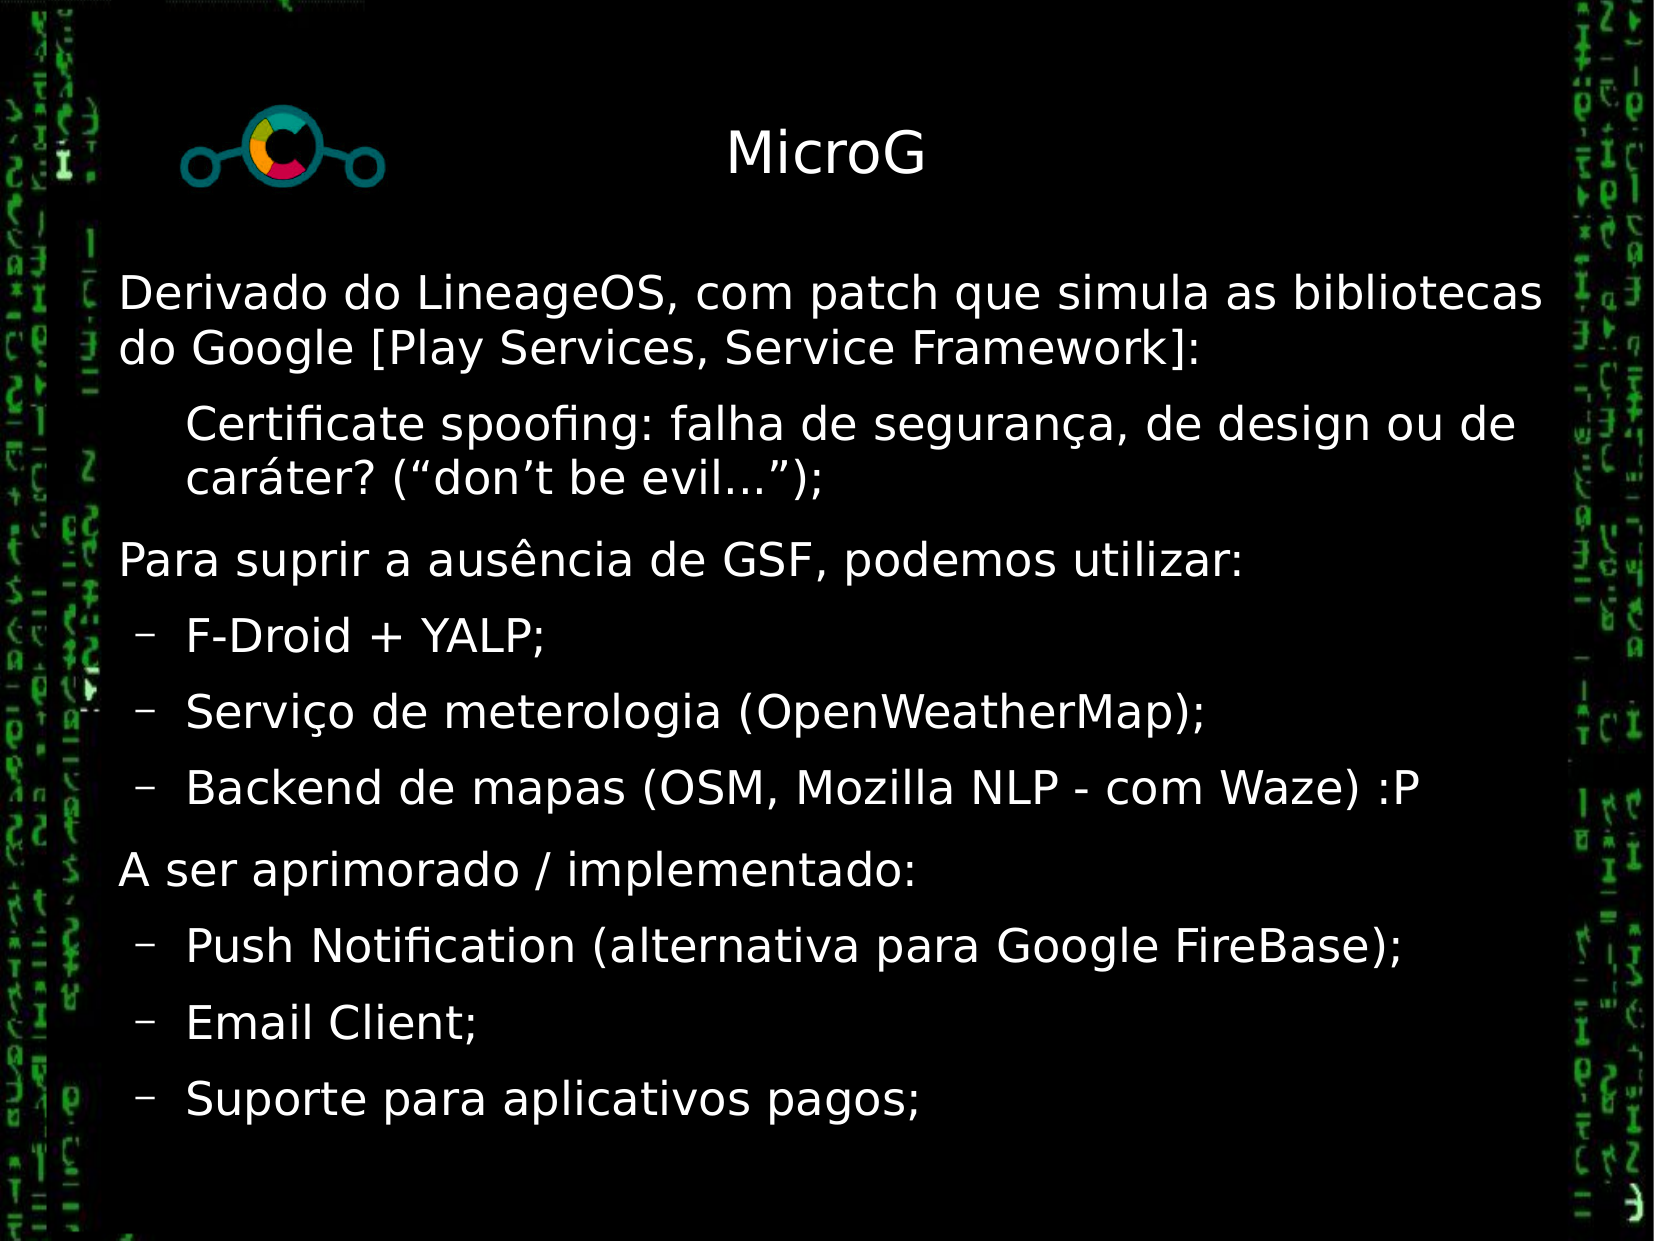

# MicroG
Derivado do LineageOS, com patch que simula as bibliotecas do Google [Play Services, Service Framework]:
Certificate spoofing: falha de segurança, de design ou de caráter? (“don’t be evil...”);
Para suprir a ausência de GSF, podemos utilizar:
F-Droid + YALP;
Serviço de meterologia (OpenWeatherMap);
Backend de mapas (OSM, Mozilla NLP - com Waze) :P
A ser aprimorado / implementado:
Push Notification (alternativa para Google FireBase);
Email Client;
Suporte para aplicativos pagos;